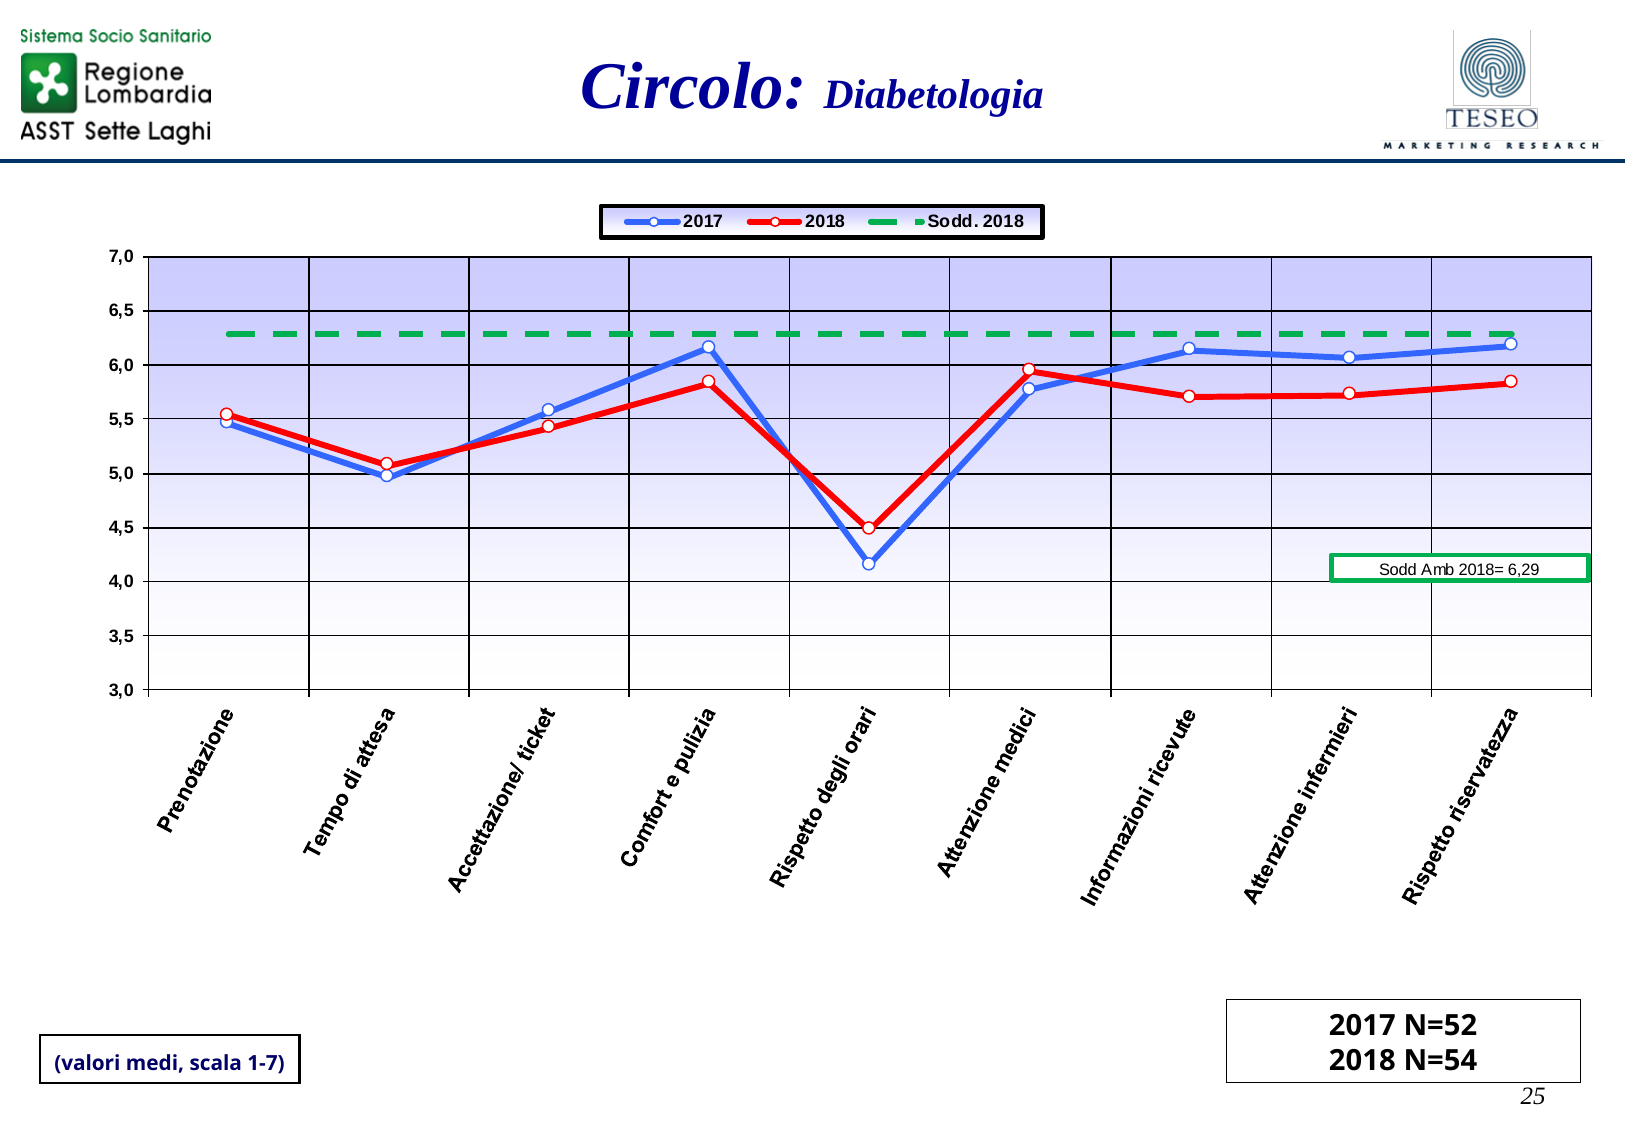

Circolo: Diabetologia
2017 N=52
2018 N=54
(valori medi, scala 1-7)